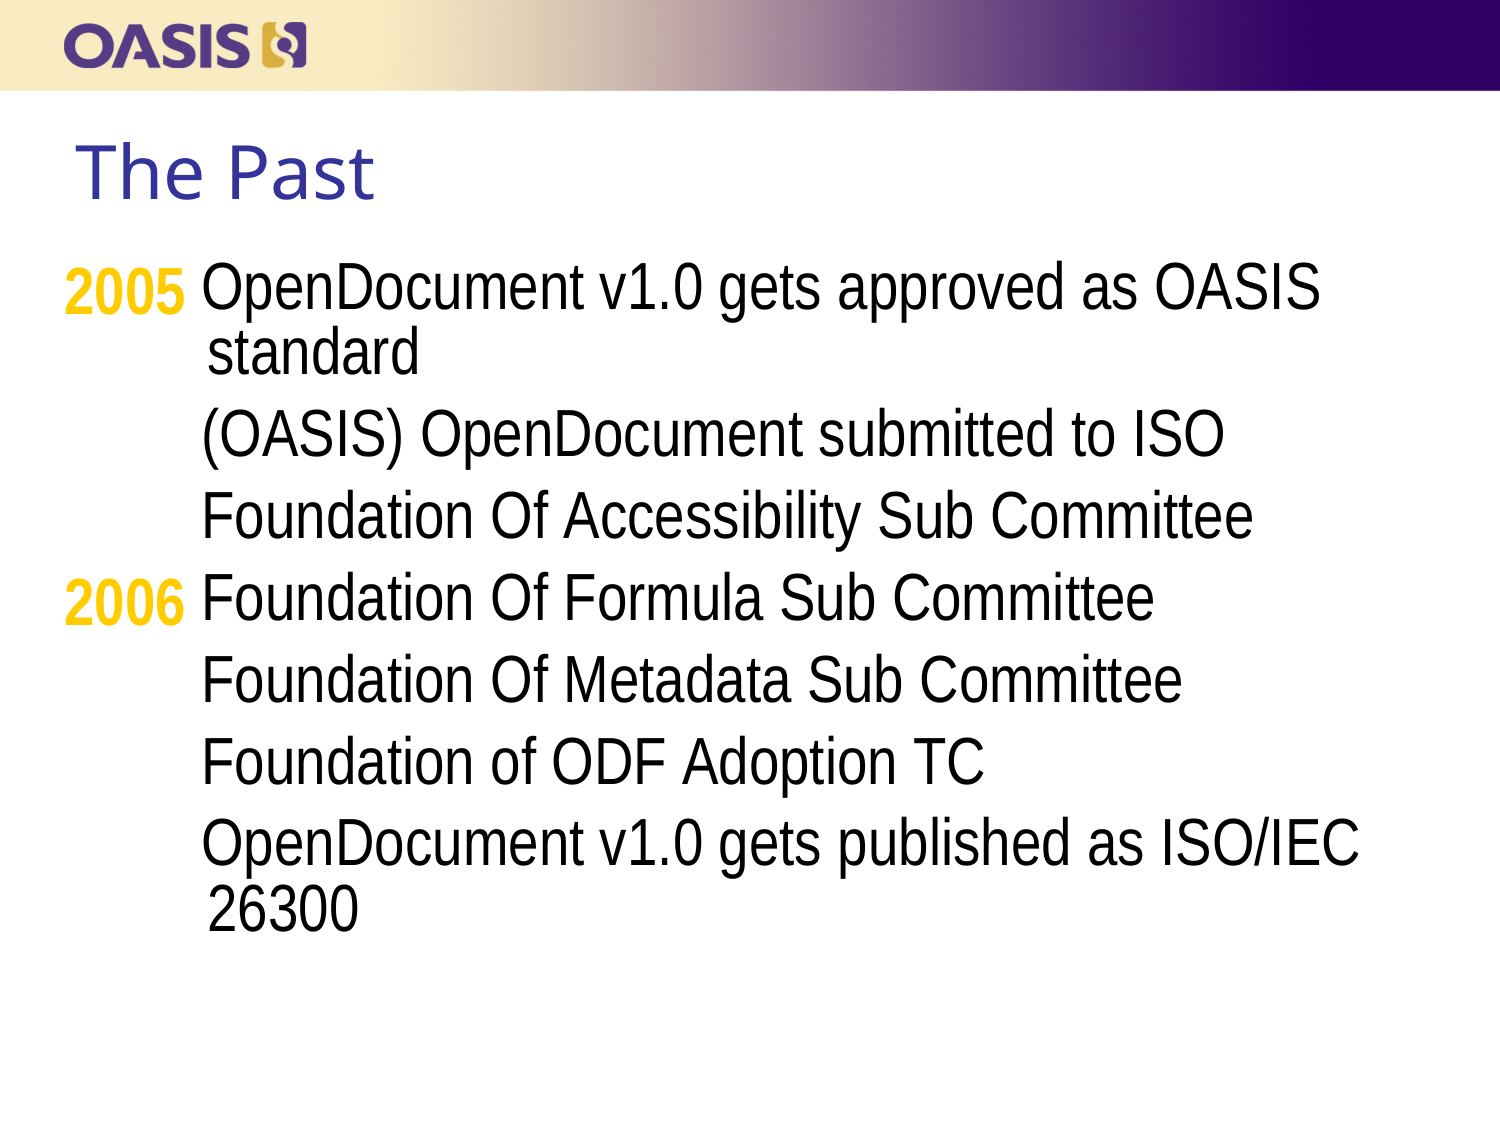

# The Past
2005
OpenDocument v1.0 gets approved as OASIS standard
(OASIS) OpenDocument submitted to ISO
Foundation Of Accessibility Sub Committee
Foundation Of Formula Sub Committee
Foundation Of Metadata Sub Committee
Foundation of ODF Adoption TC
OpenDocument v1.0 gets published as ISO/IEC 26300
2006